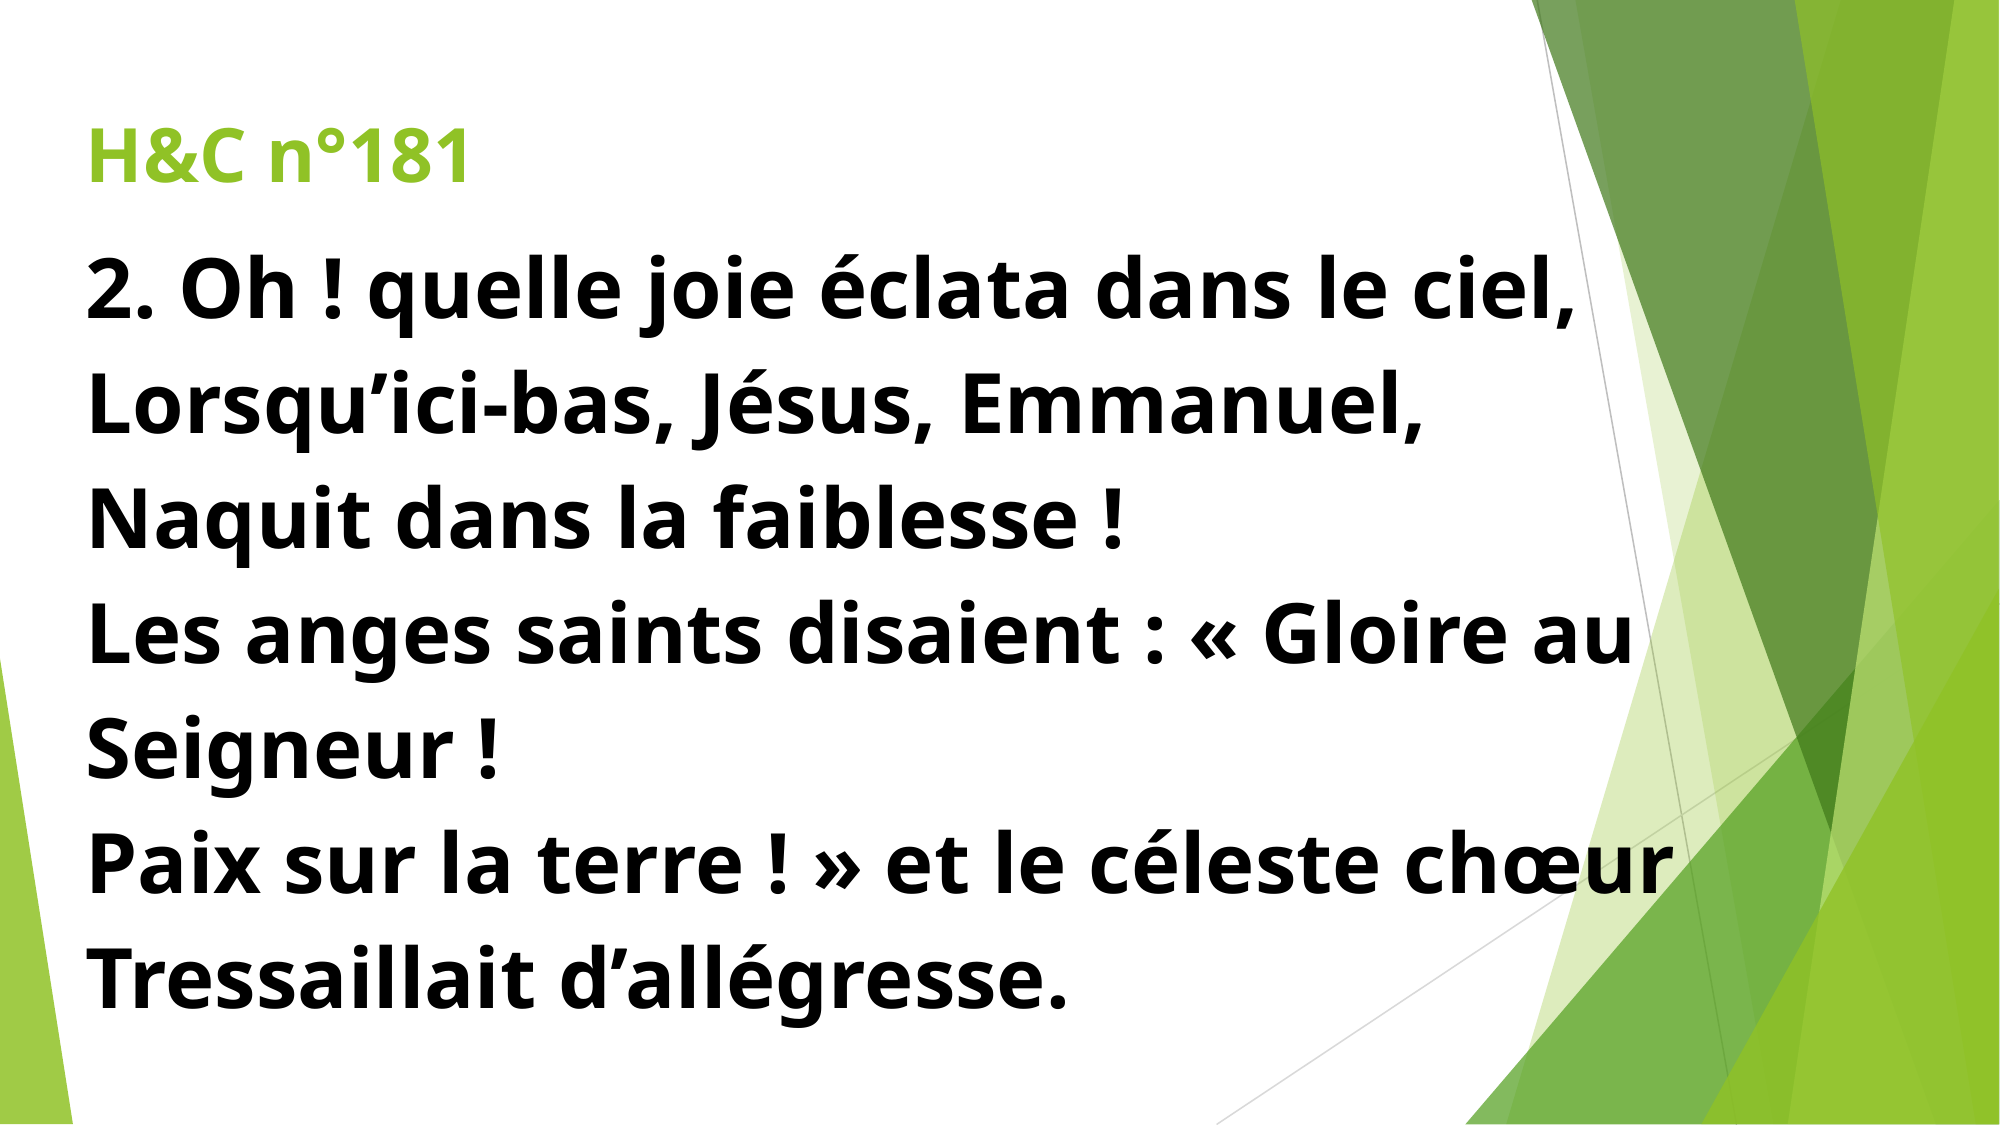

H&C n°181
2. Oh ! quelle joie éclata dans le ciel,
Lorsqu’ici-bas, Jésus, Emmanuel,
Naquit dans la faiblesse !
Les anges saints disaient : « Gloire au Seigneur !
Paix sur la terre ! » et le céleste chœur
Tressaillait d’allégresse.